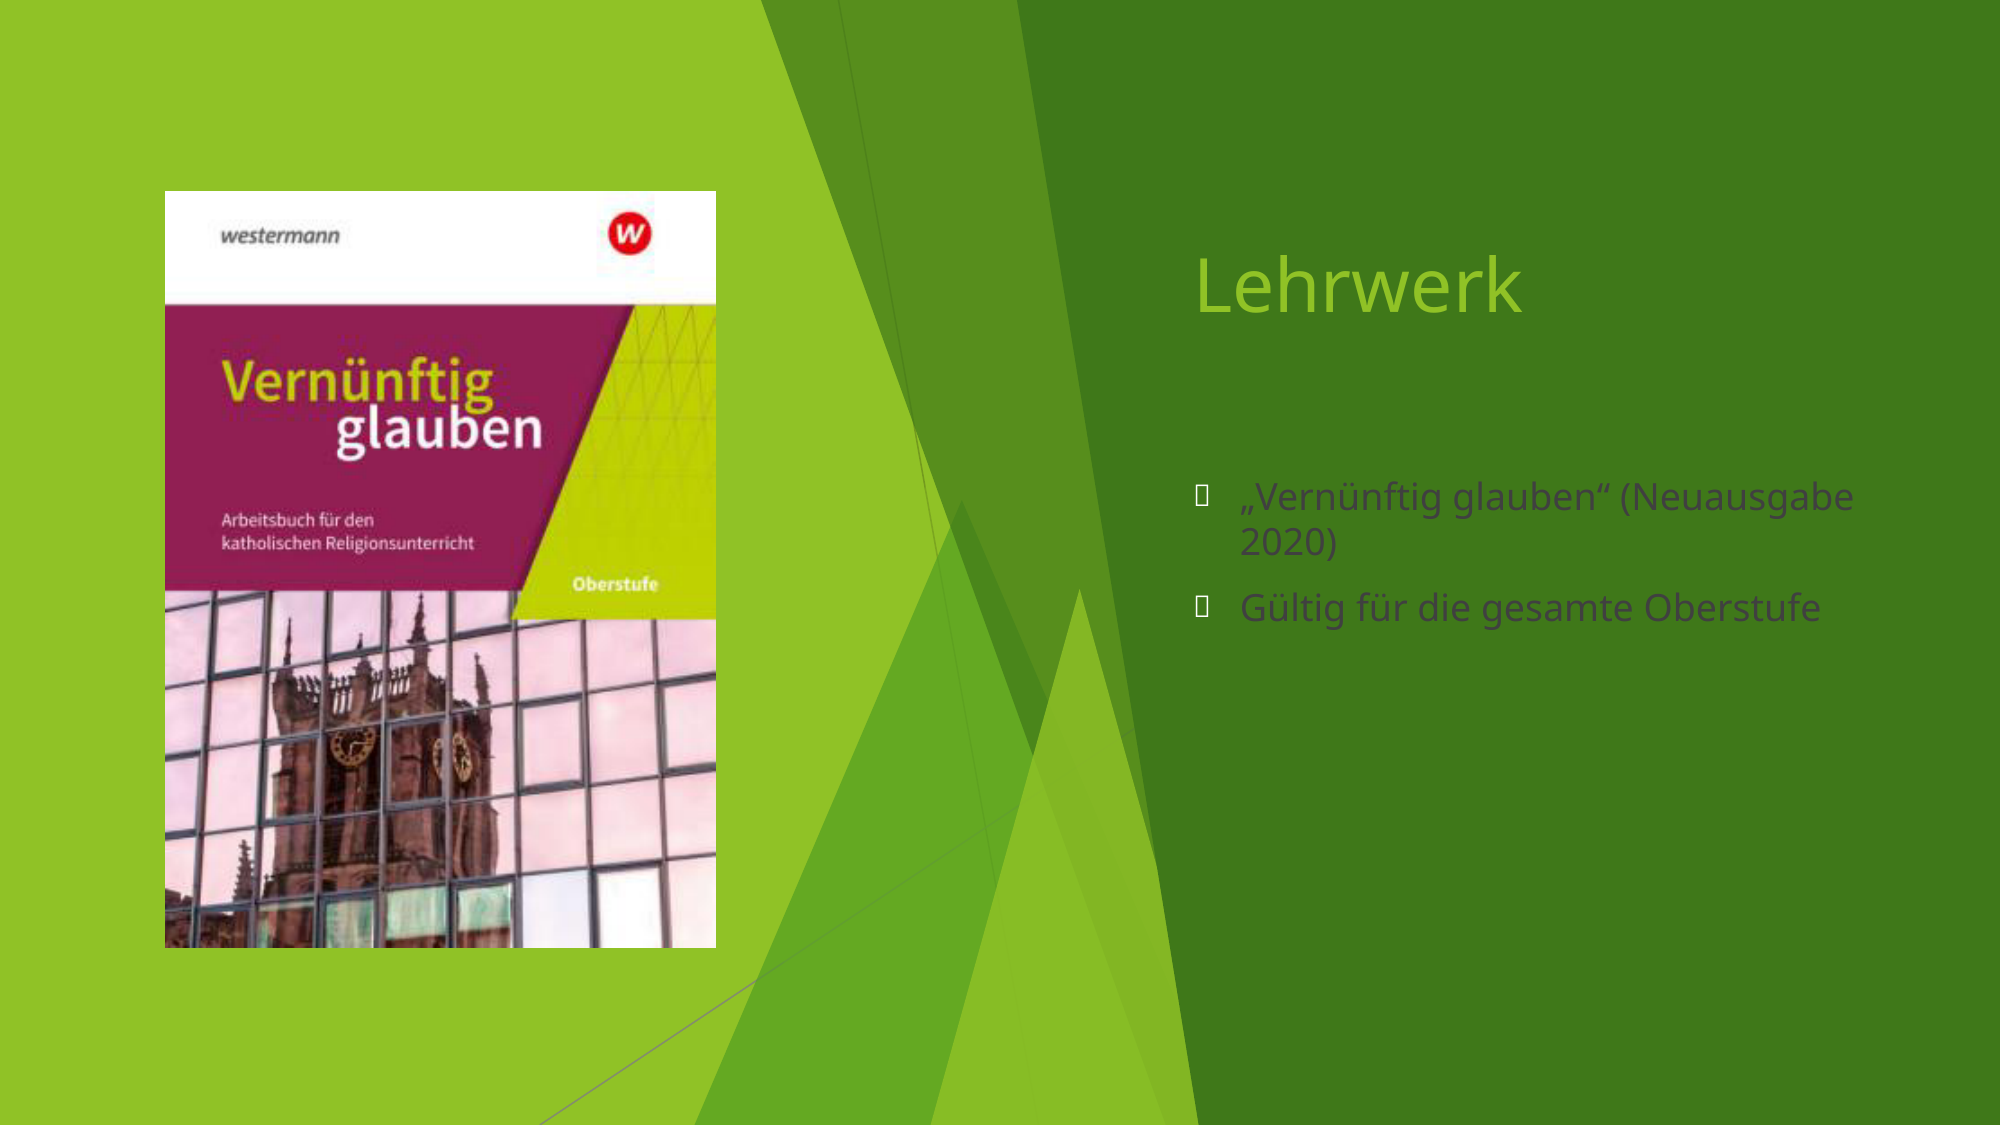

# Lehrwerk
„Vernünftig glauben“ (Neuausgabe 2020)
Gültig für die gesamte Oberstufe